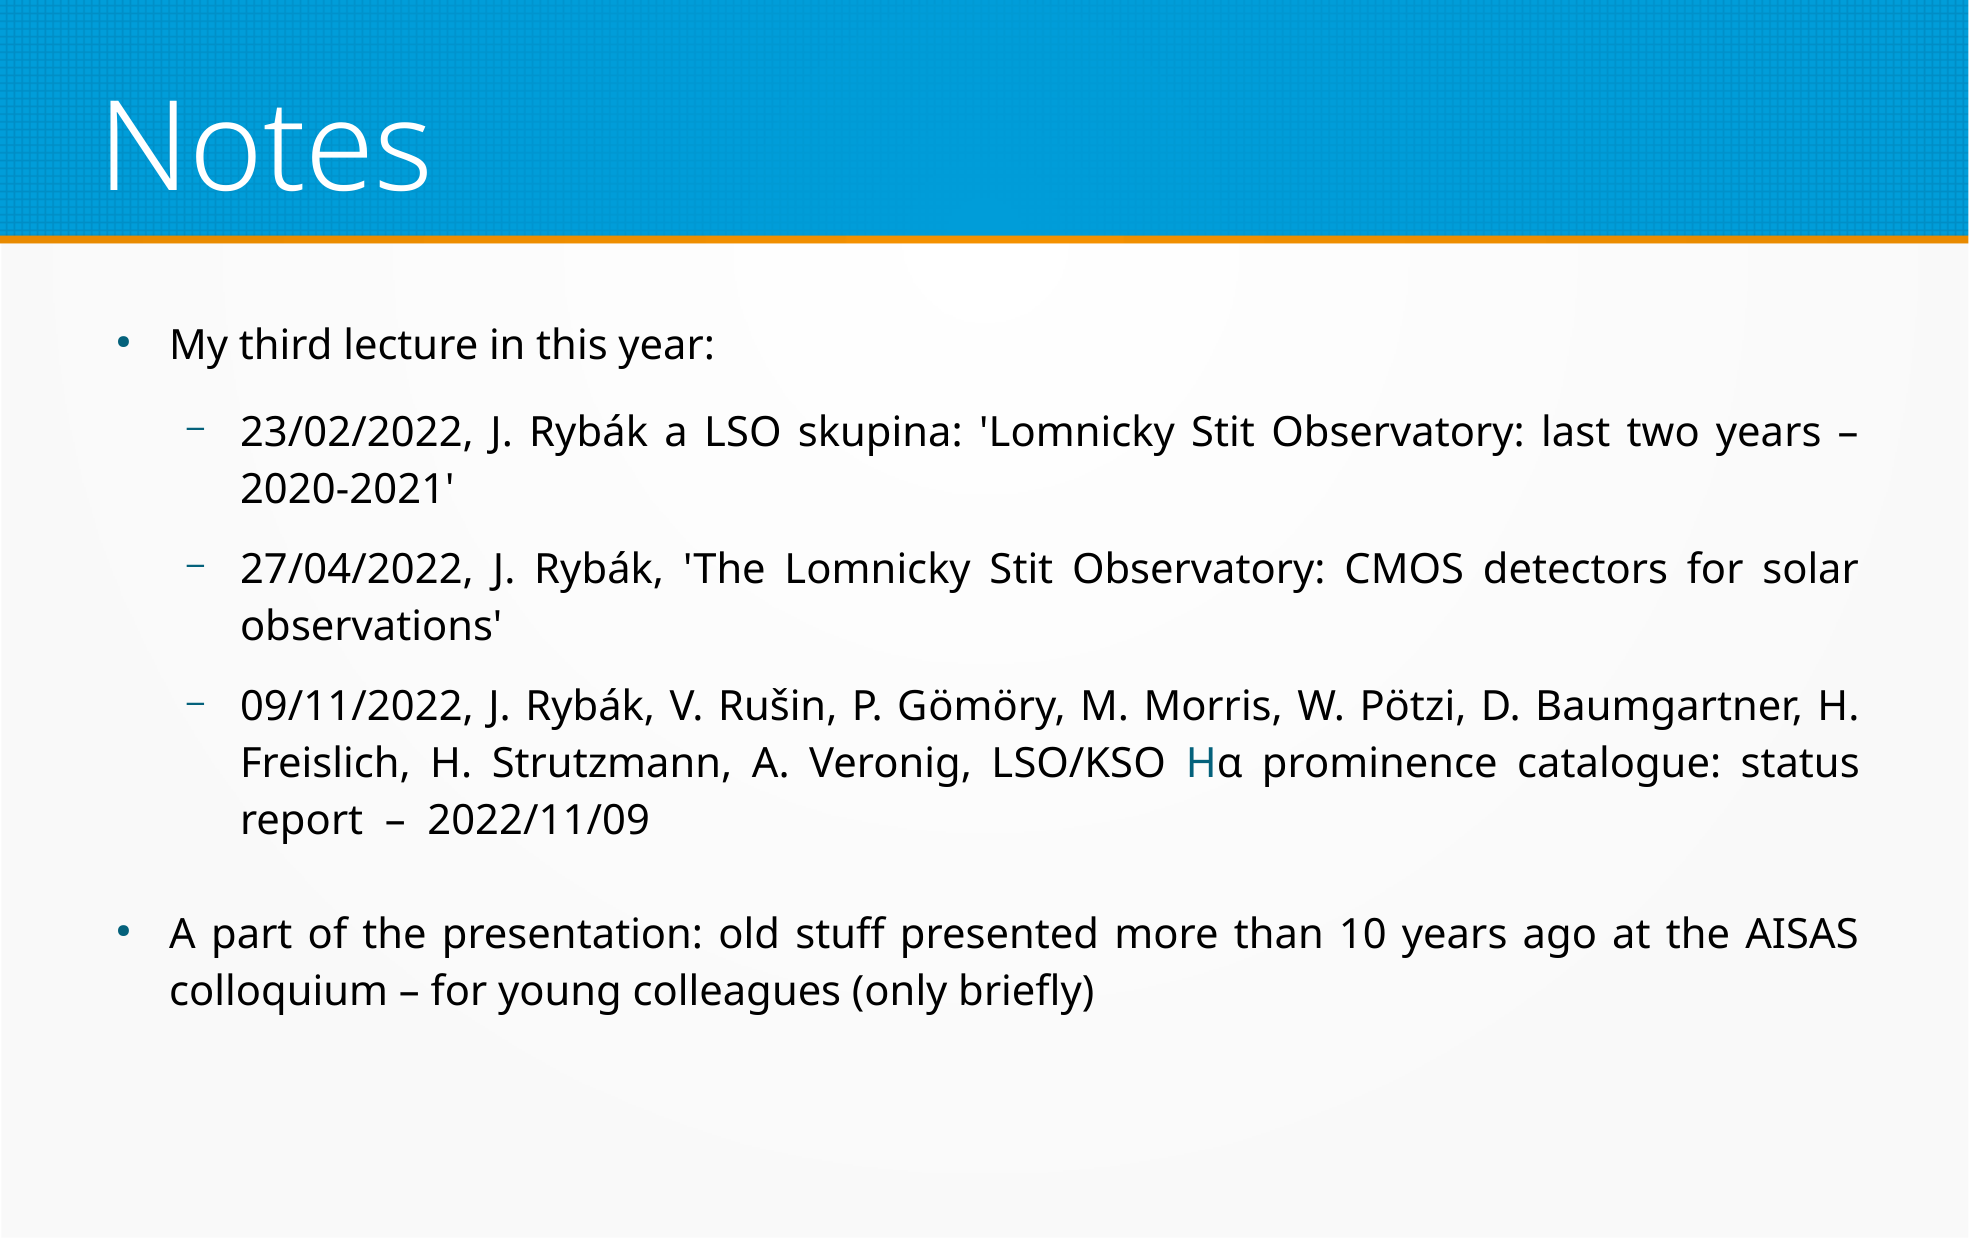

# Notes
My third lecture in this year:
23/02/2022, J. Rybák a LSO skupina: 'Lomnicky Stit Observatory: last two years – 2020-2021'
27/04/2022, J. Rybák, 'The Lomnicky Stit Observatory: CMOS detectors for solar observations'
09/11/2022, J. Rybák, V. Rušin, P. Gömöry, M. Morris, W. Pötzi, D. Baumgartner, H. Freislich, H. Strutzmann, A. Veronig, LSO/KSO Hα prominence catalogue: status report – 2022/11/09
A part of the presentation: old stuff presented more than 10 years ago at the AISAS colloquium – for young colleagues (only briefly)